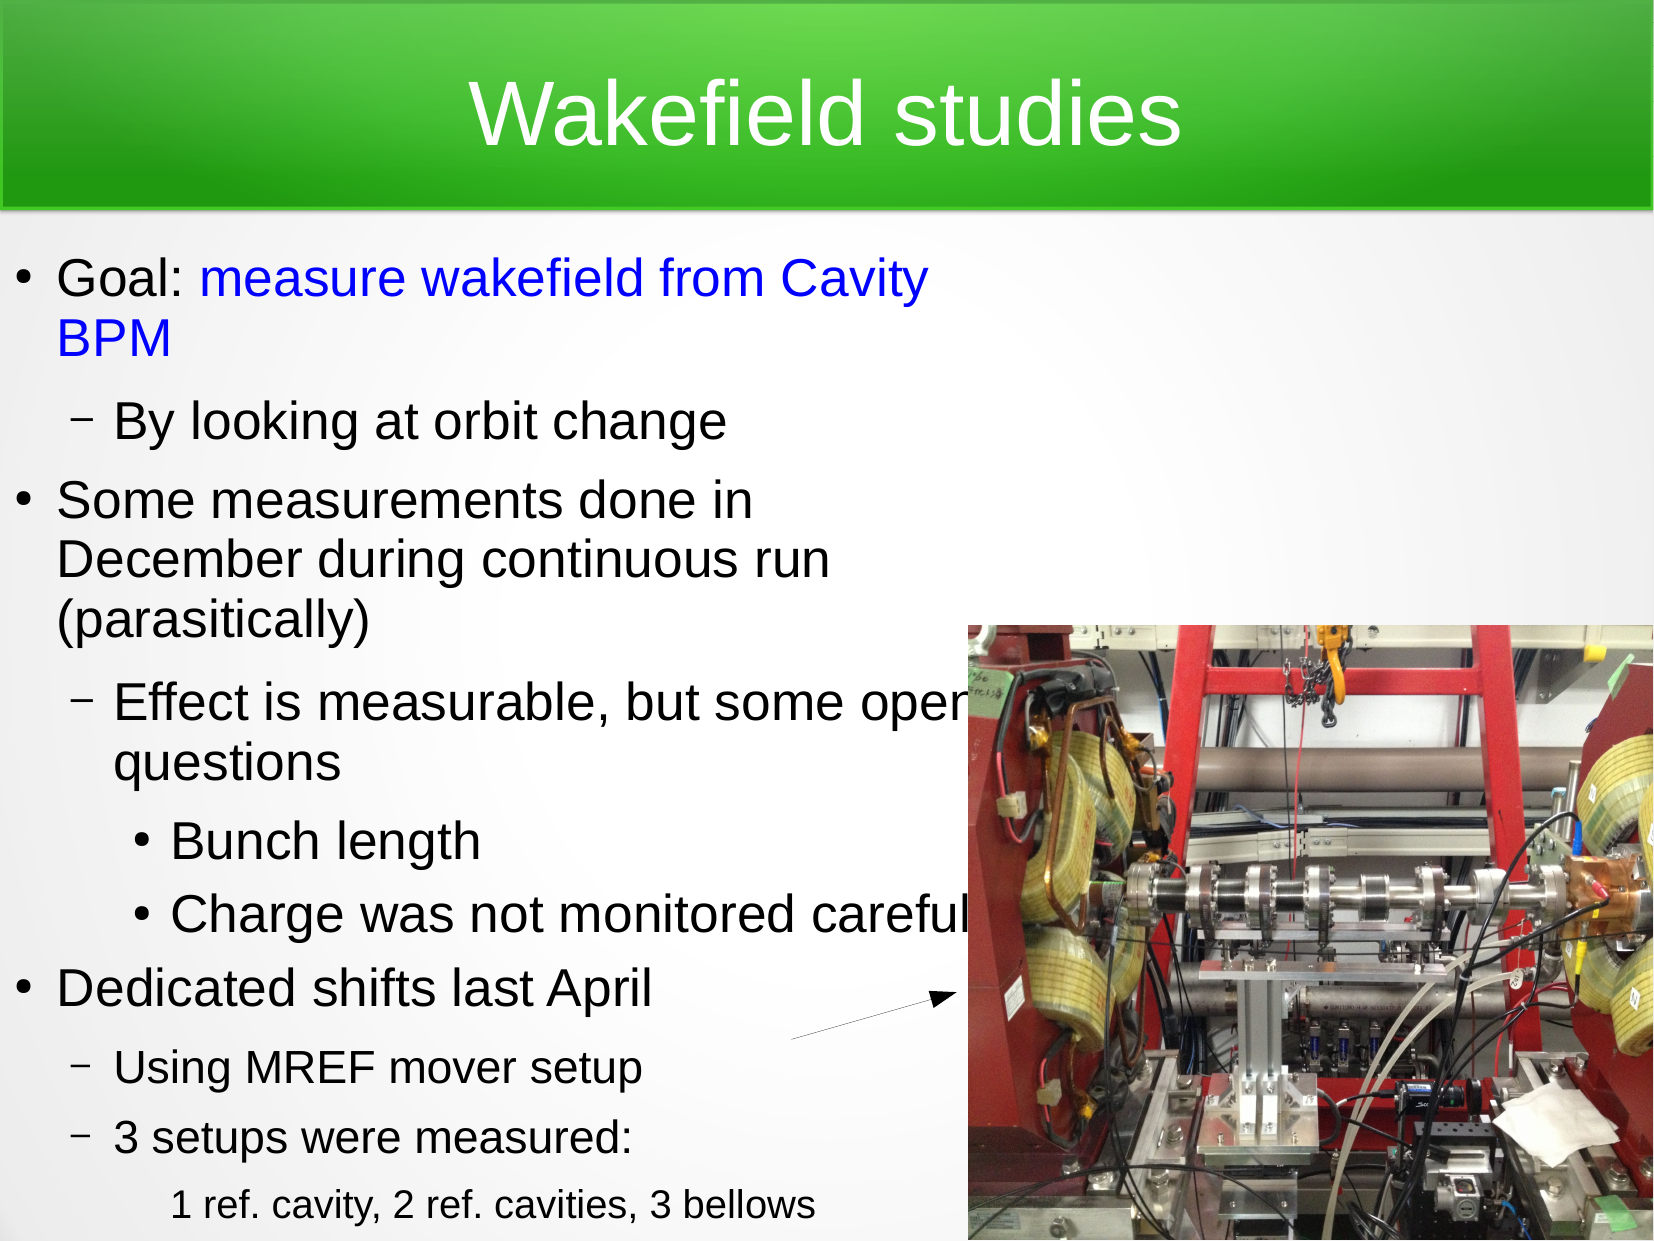

# Wakefield studies
Goal: measure wakefield from Cavity BPM
By looking at orbit change
Some measurements done in December during continuous run (parasitically)
Effect is measurable, but some open questions
Bunch length
Charge was not monitored carefully
Dedicated shifts last April
Using MREF mover setup
3 setups were measured:
1 ref. cavity, 2 ref. cavities, 3 bellows